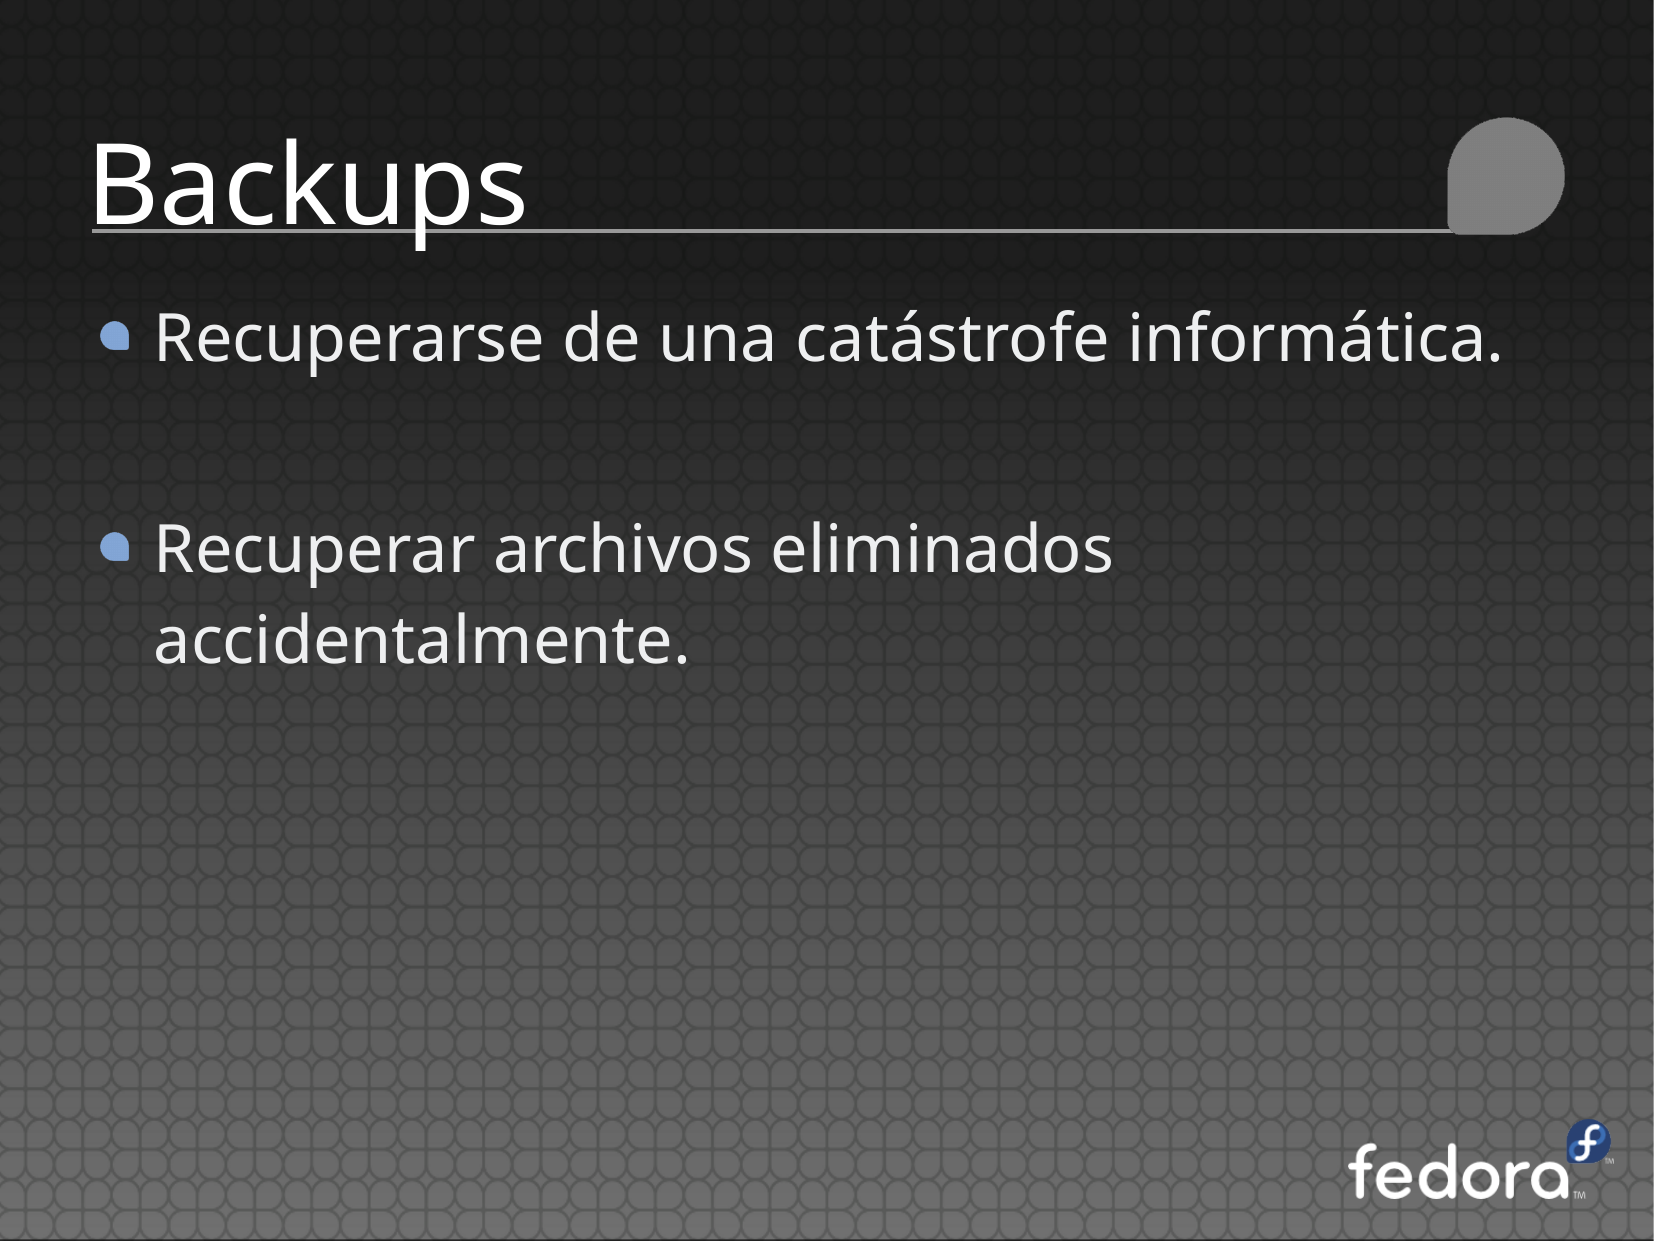

# Backups
Recuperarse de una catástrofe informática.
Recuperar archivos eliminados accidentalmente.